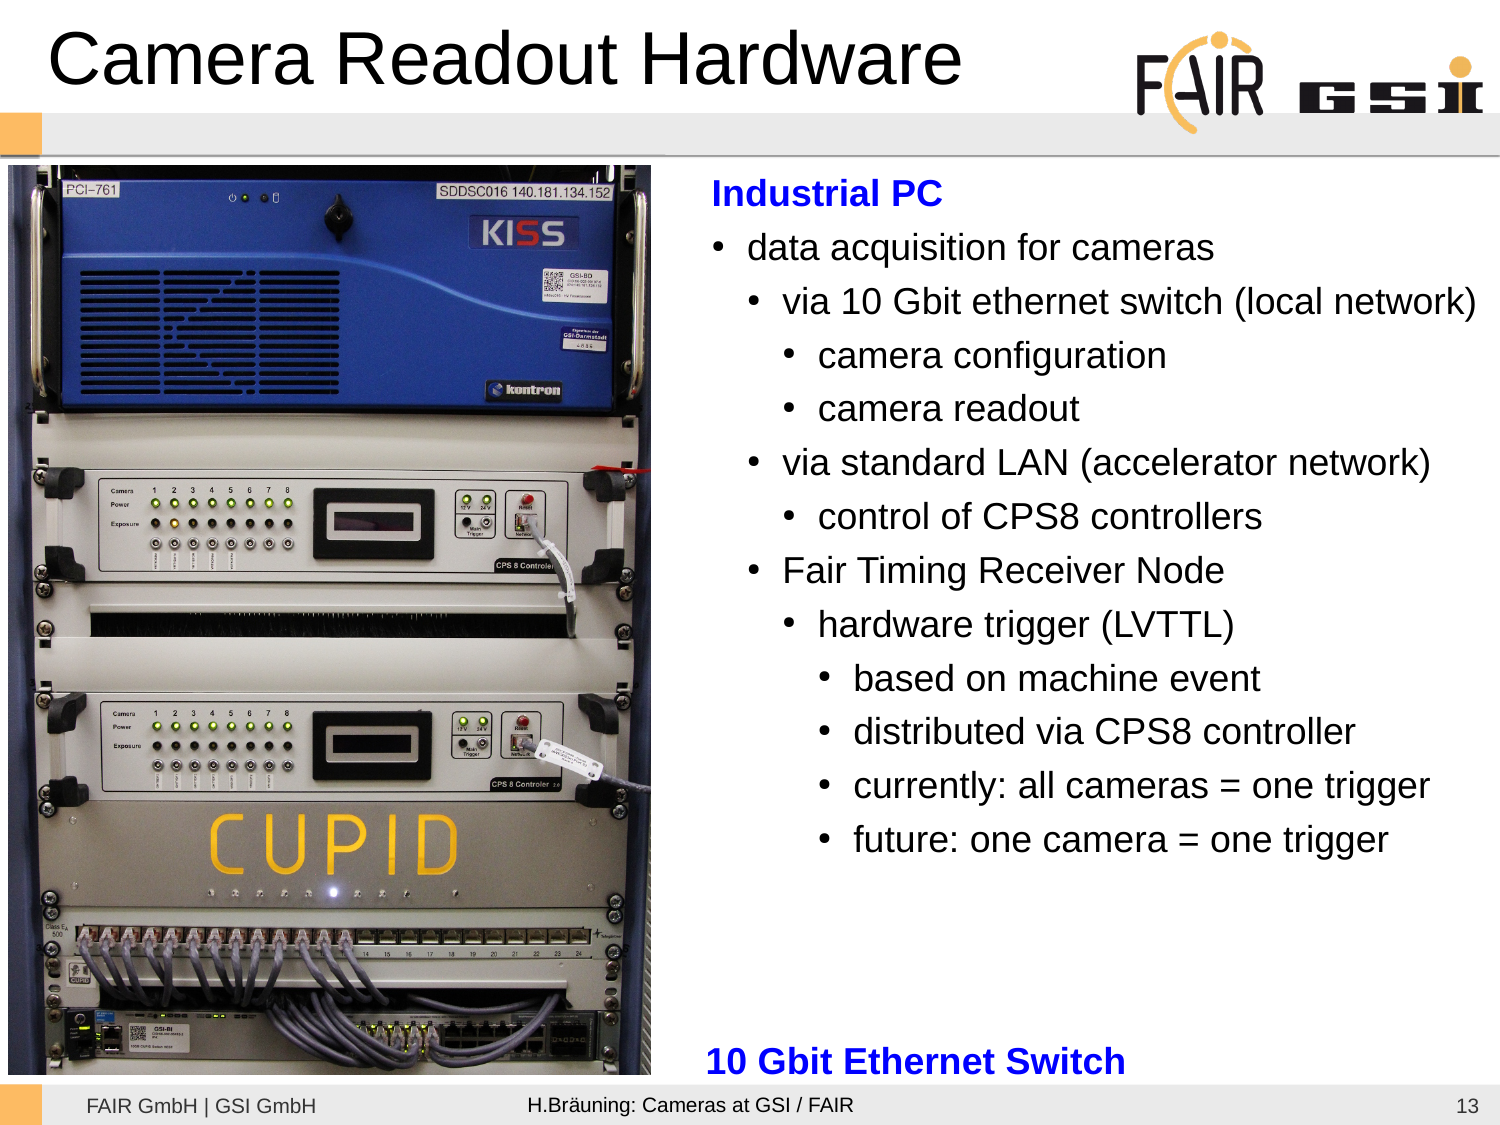

# Camera Readout Hardware
Industrial PC
data acquisition for cameras
via 10 Gbit ethernet switch (local network)
camera configuration
camera readout
via standard LAN (accelerator network)
control of CPS8 controllers
Fair Timing Receiver Node
hardware trigger (LVTTL)
based on machine event
distributed via CPS8 controller
currently: all cameras = one trigger
future: one camera = one trigger
10 Gbit Ethernet Switch
13
Harald Bräuning / GSI